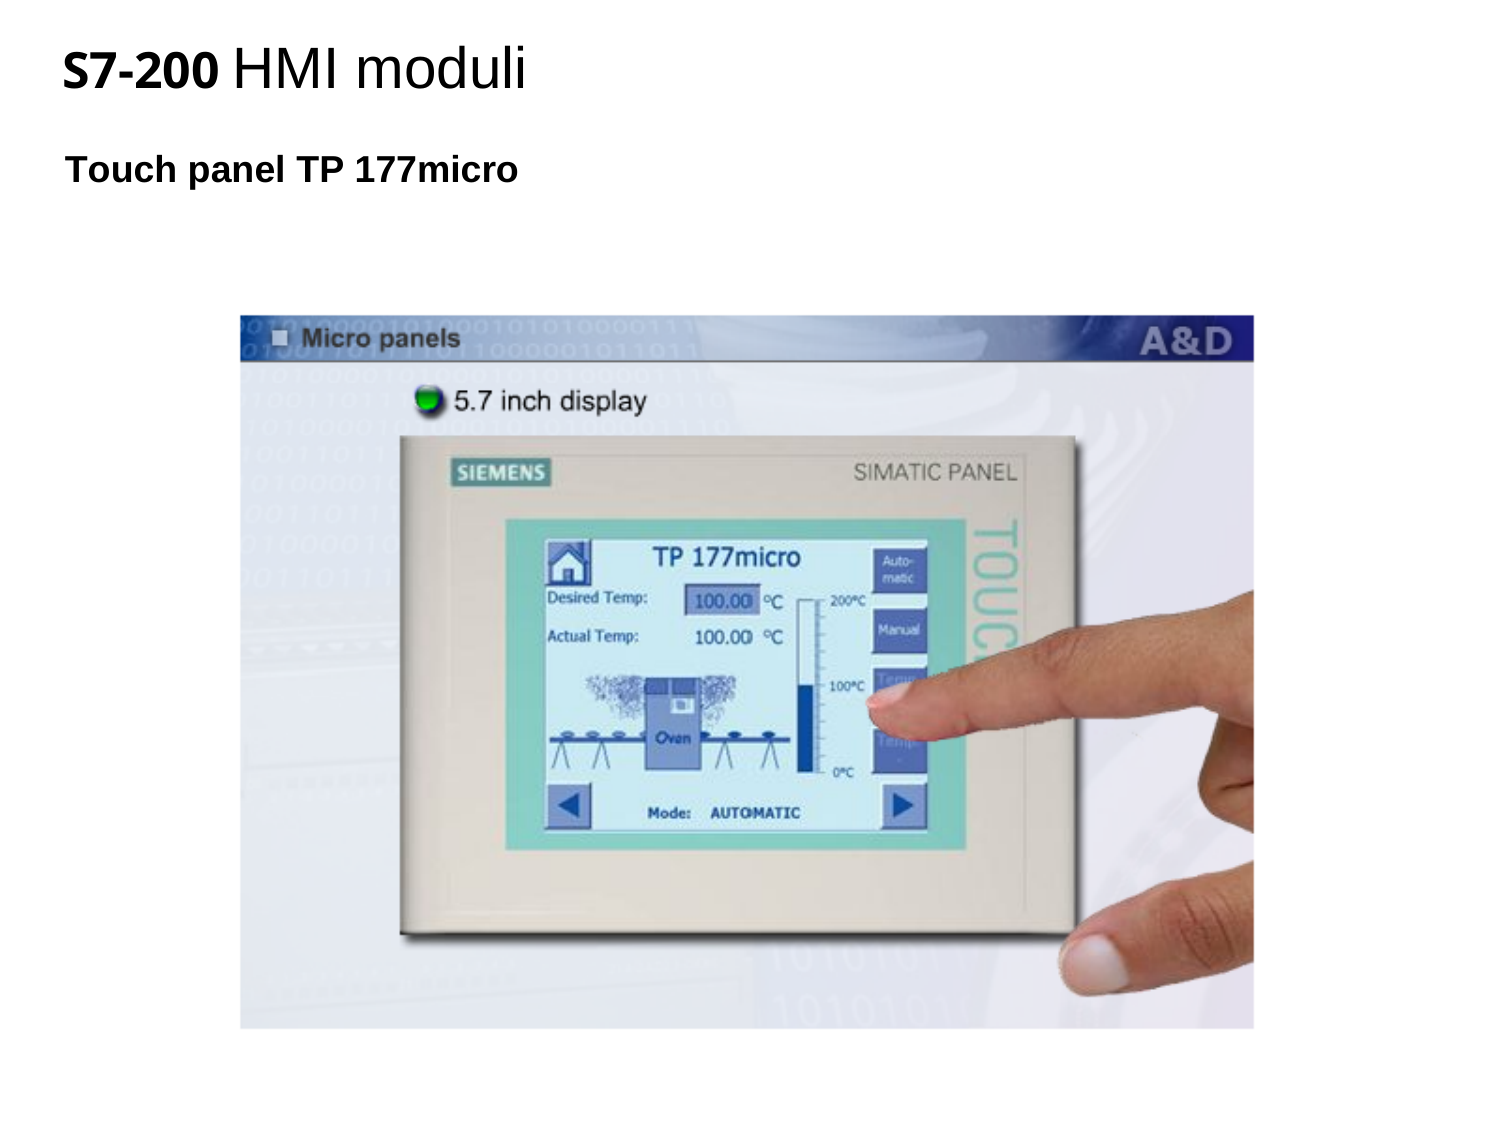

S7-200 HMI moduli
Touch panel TP 177micro